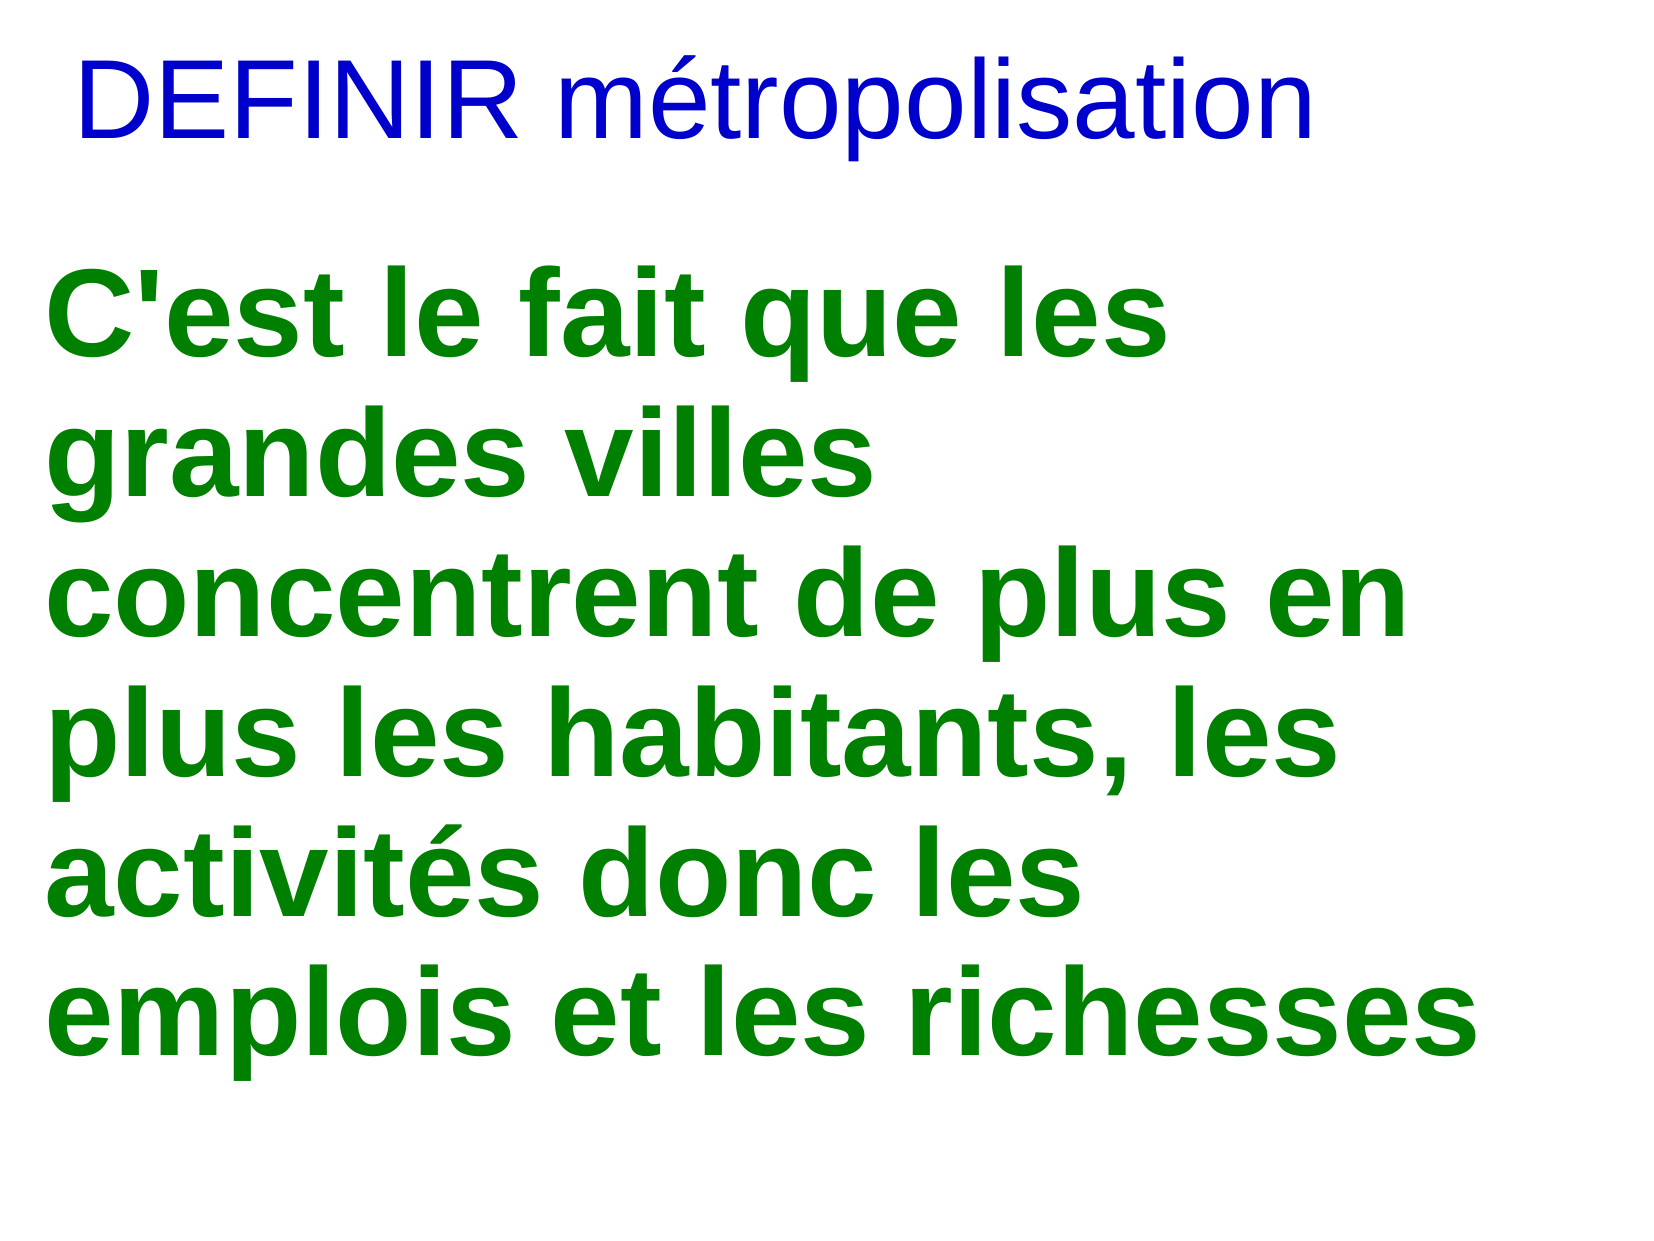

DEFINIR métropolisation
C'est le fait que les grandes villes concentrent de plus en plus les habitants, les activités donc les emplois et les richesses